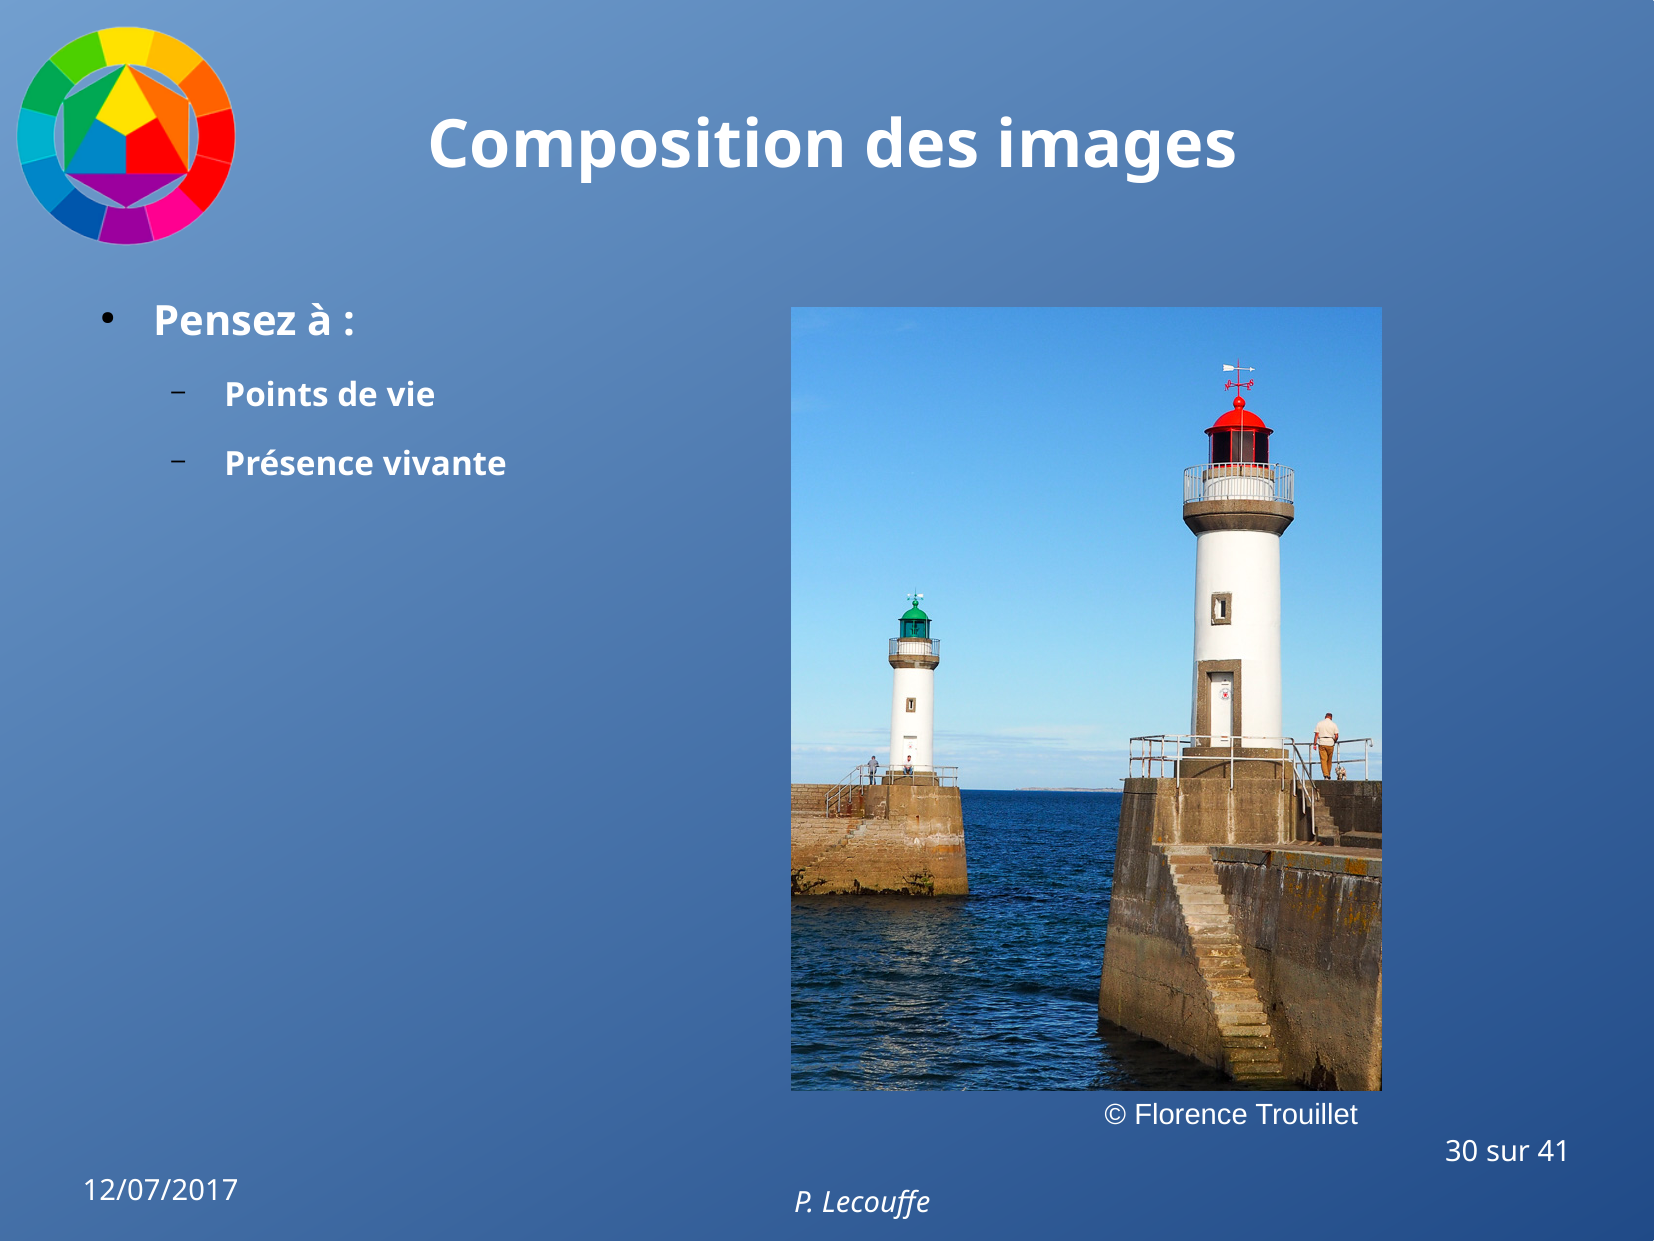

# Composition des images
Pensez à :
Points de vie
Présence vivante
 © Florence Trouillet
Bonjour
30